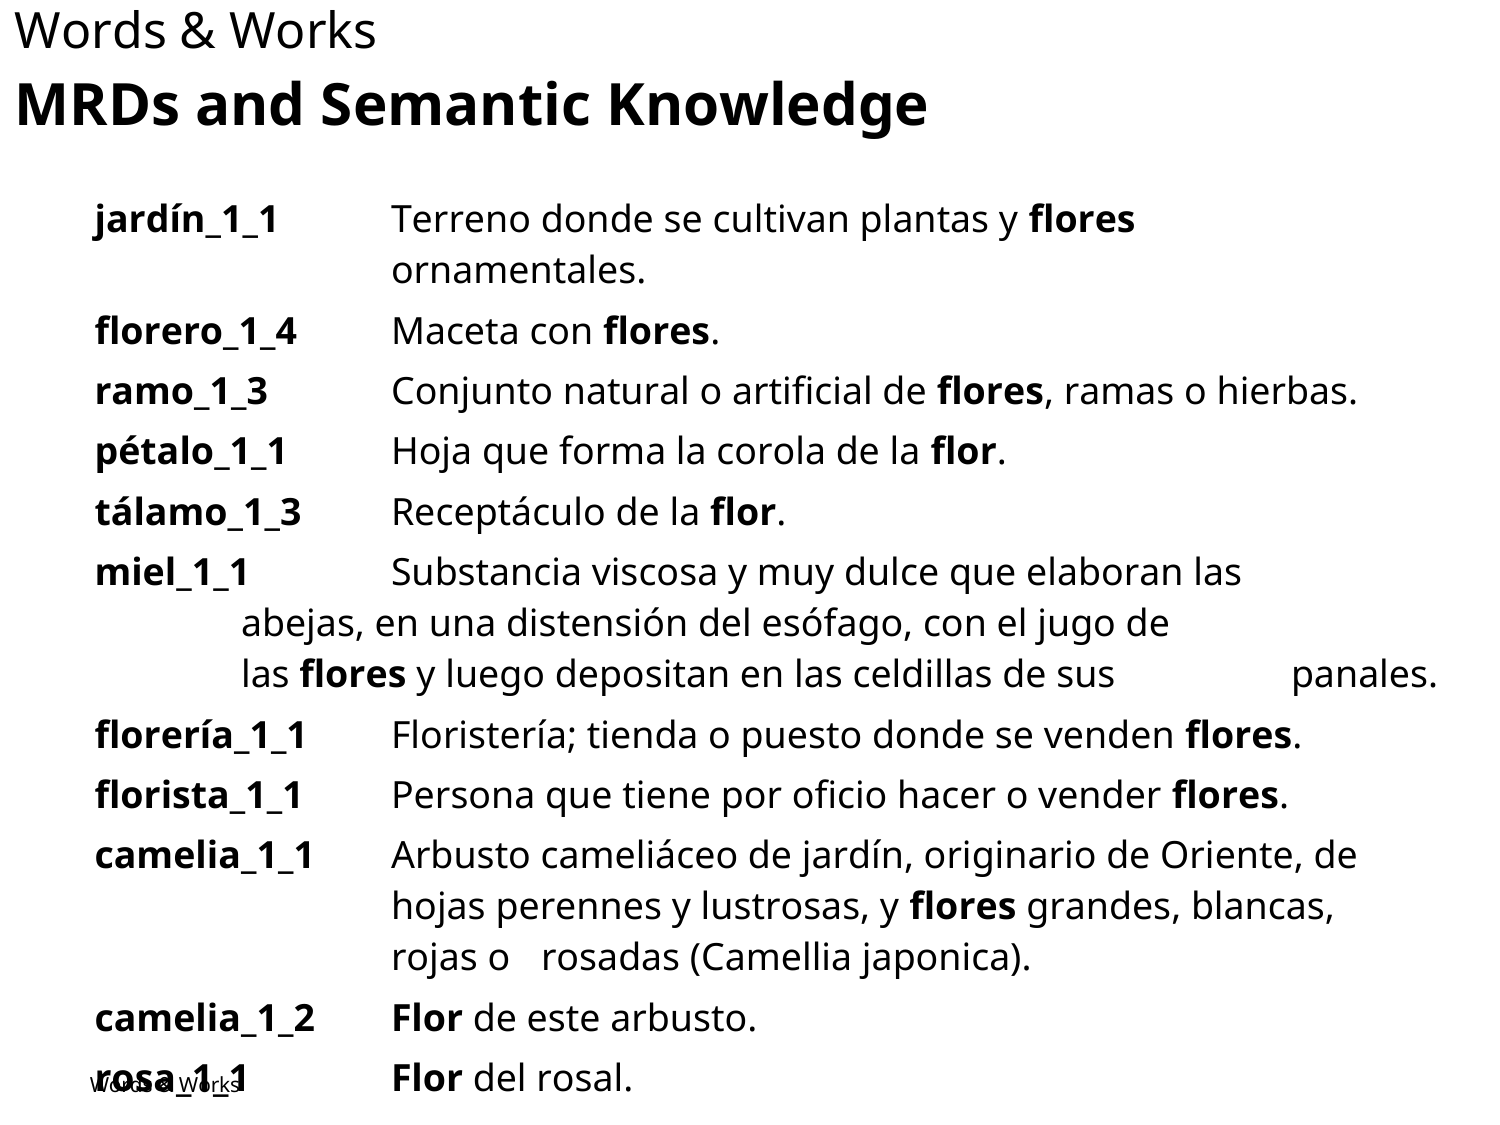

Words & Works
MRDs and Semantic Knowledge
# jardín_1_1	Terreno donde se cultivan plantas y flores 			ornamentales.
florero_1_4 	Maceta con flores.
ramo_1_3 	Conjunto natural o artificial de flores, ramas o hierbas.
pétalo_1_1	Hoja que forma la corola de la flor.
tálamo_1_3	Receptáculo de la flor.
miel_1_1 	Substancia viscosa y muy dulce que elaboran las 		abejas, en una distensión del esófago, con el jugo de 		las flores y luego depositan en las celdillas de sus 		panales.
florería_1_1 	Floristería; tienda o puesto donde se venden flores.
florista_1_1 	Persona que tiene por oficio hacer o vender flores.
camelia_1_1 	Arbusto cameliáceo de jardín, originario de Oriente, de 		hojas perennes y lustrosas, y flores grandes, blancas, 		rojas o 	rosadas (Camellia japonica).
camelia_1_2 	Flor de este arbusto.
rosa_1_1 	Flor del rosal.